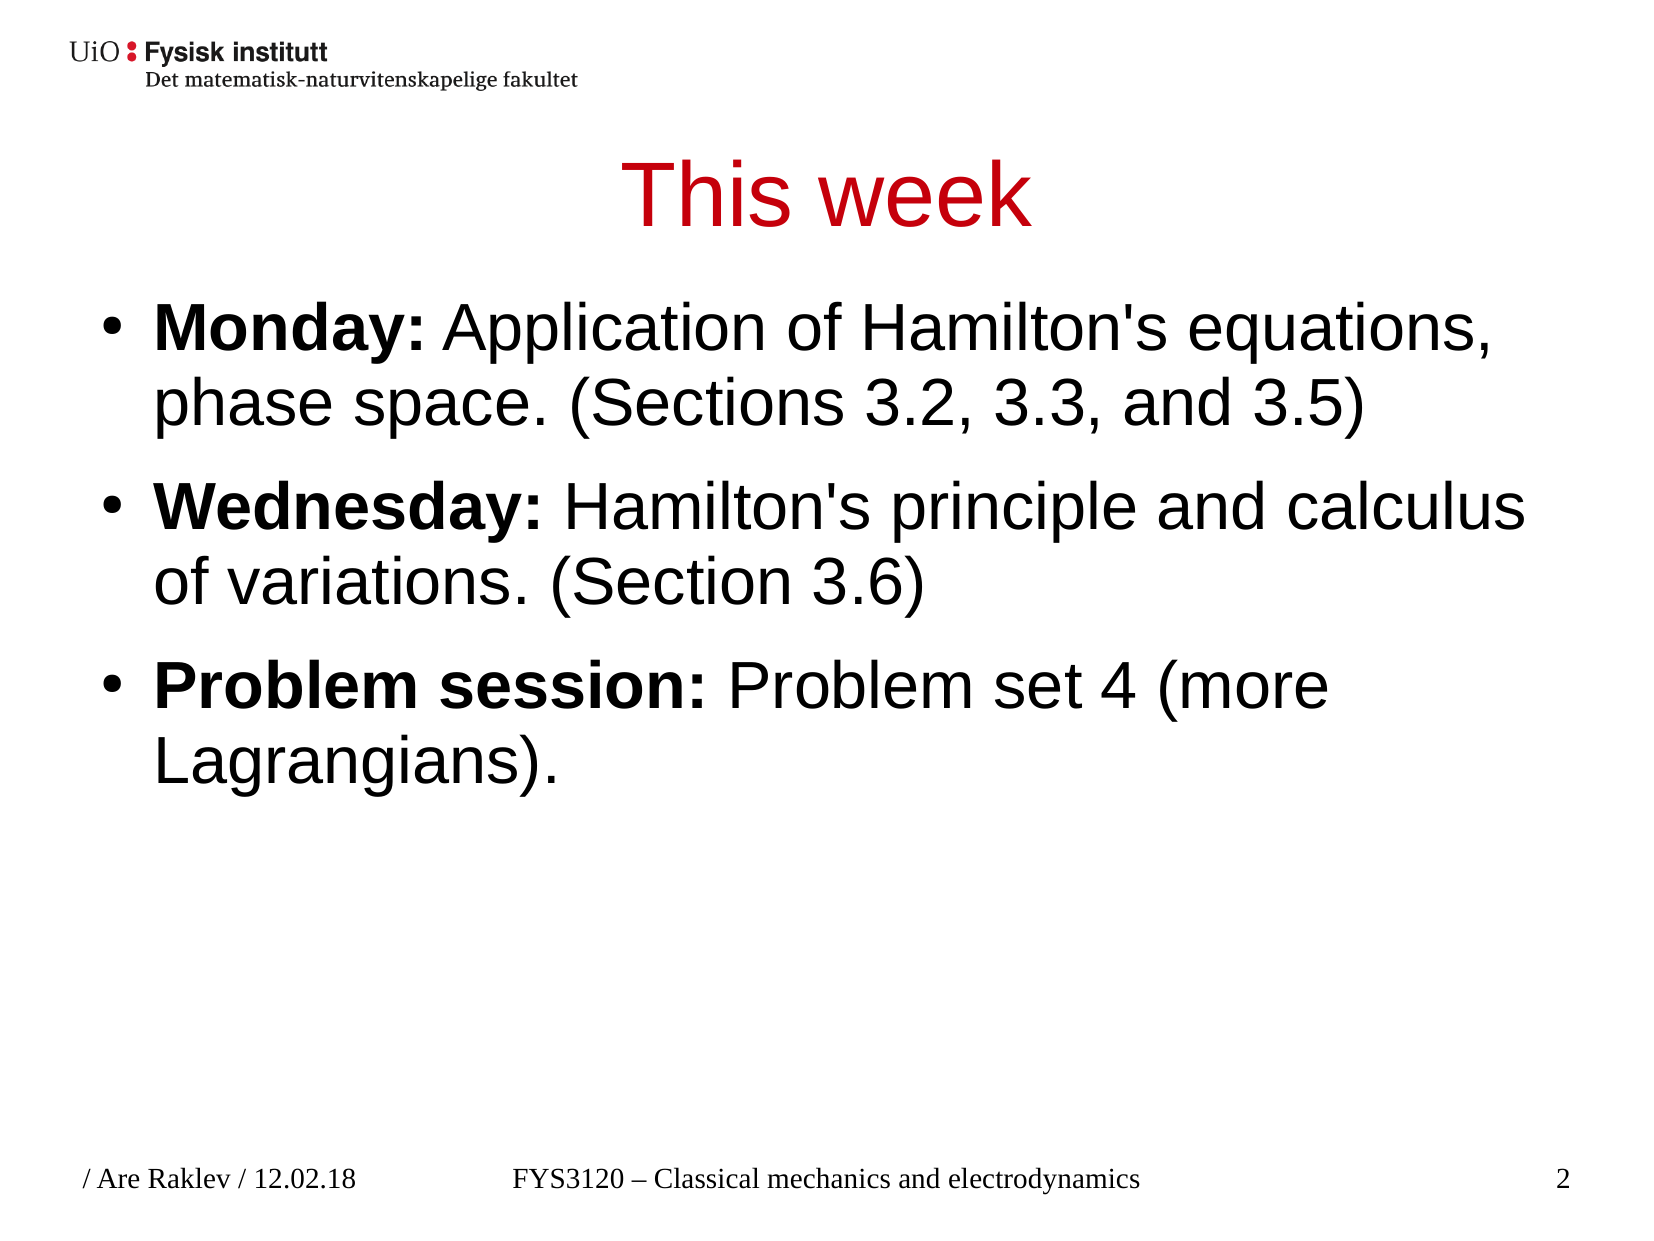

# This week
Monday: Application of Hamilton's equations, phase space. (Sections 3.2, 3.3, and 3.5)
Wednesday: Hamilton's principle and calculus of variations. (Section 3.6)
Problem session: Problem set 4 (more Lagrangians).
/ Are Raklev / 12.02.18
FYS3120 – Classical mechanics and electrodynamics
2